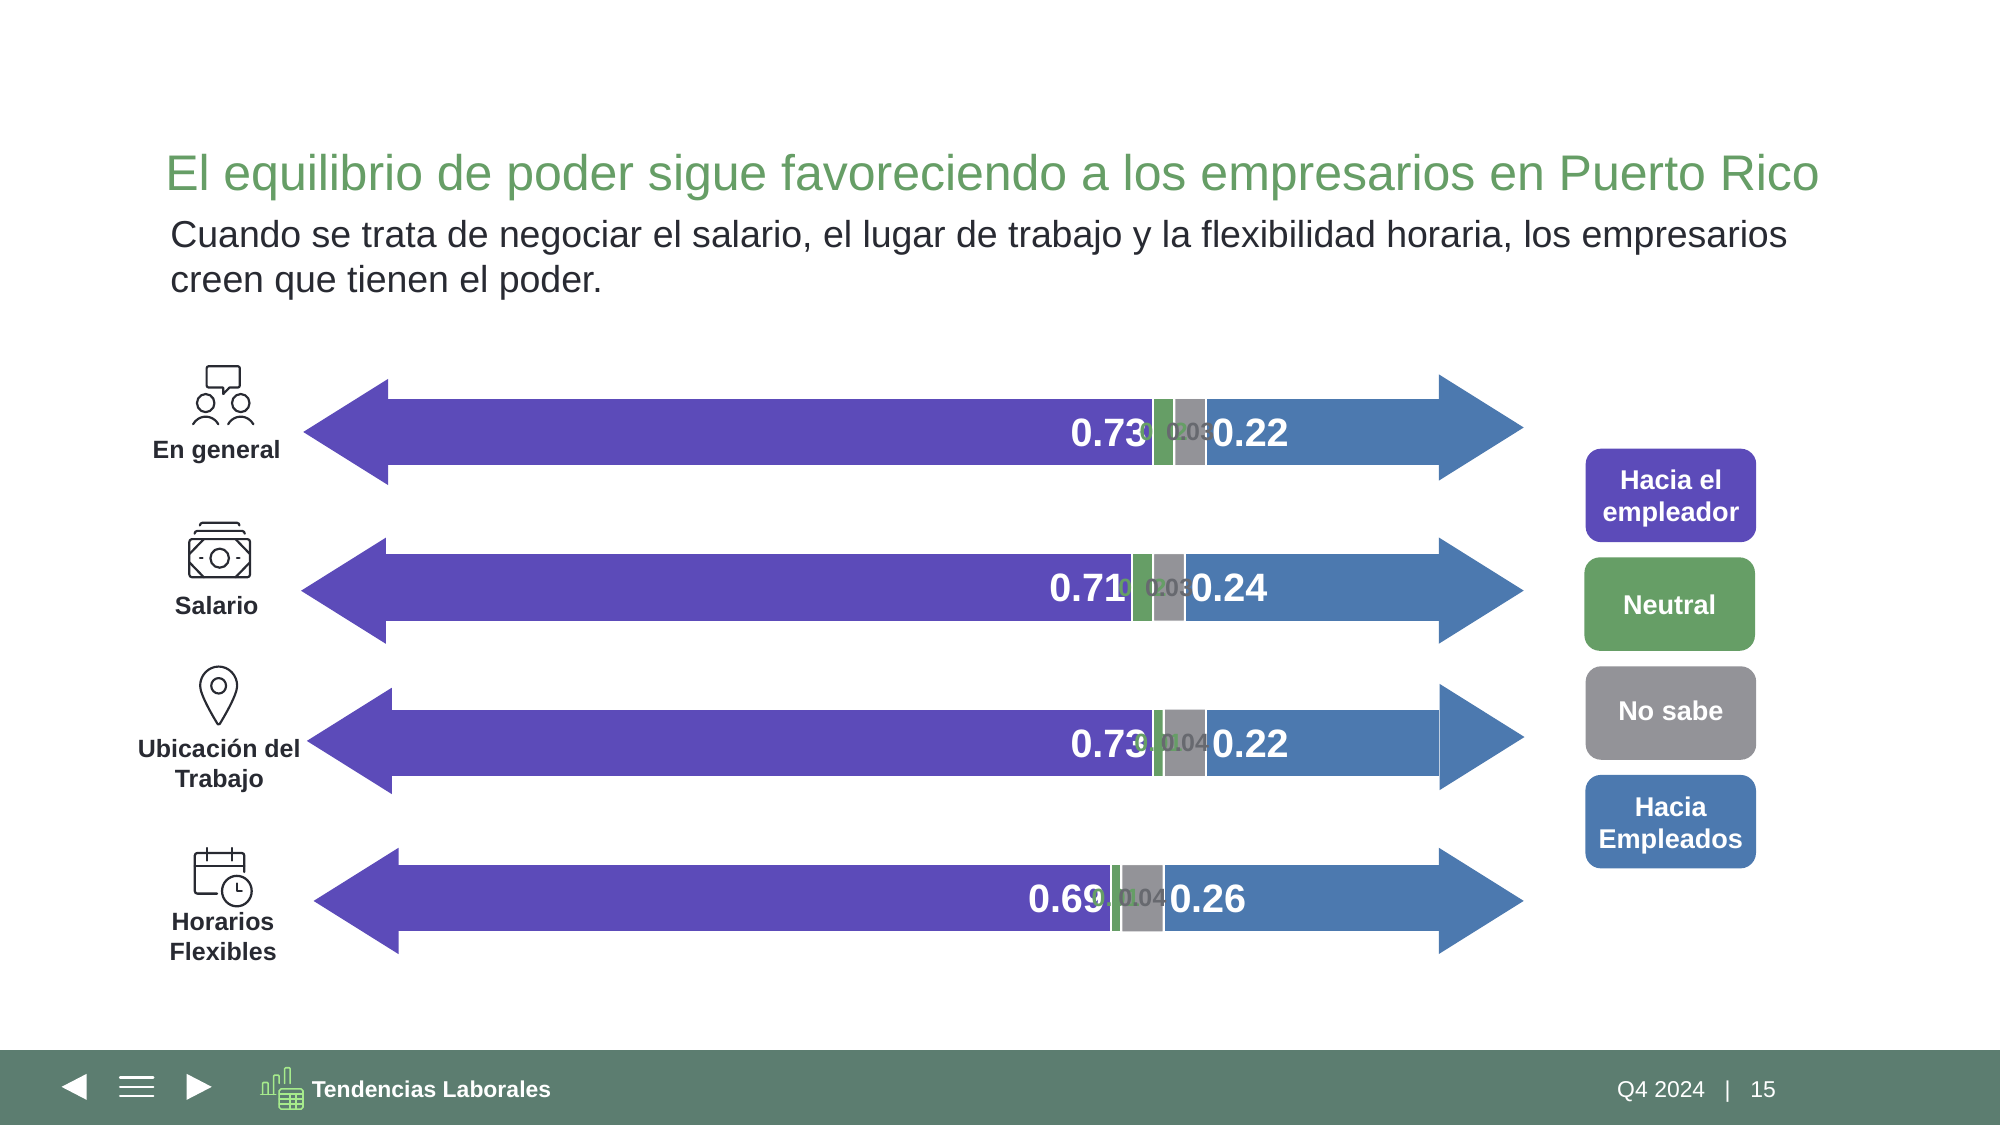

# El equilibrio de poder sigue favoreciendo a los empresarios en Puerto Rico
Cuando se trata de negociar el salario, el lugar de trabajo y la flexibilidad horaria, los empresarios creen que tienen el poder.
### Chart
| Category | Towards Employer | Neutral | Don't Know | Towards Employee |
|---|---|---|---|---|
| Flexible Hours | 0.69 | 0.01 | 0.04 | 0.26 |
| Working Location | 0.73 | 0.01 | 0.04 | 0.22 |
| Pay | 0.71 | 0.02 | 0.03 | 0.24 |
| Overall | 0.73 | 0.02 | 0.03 | 0.22 |
En general
Salario
Ubicación del Trabajo
Horarios Flexibles
Hacia el empleador
Neutral
No sabe
Hacia Empleados